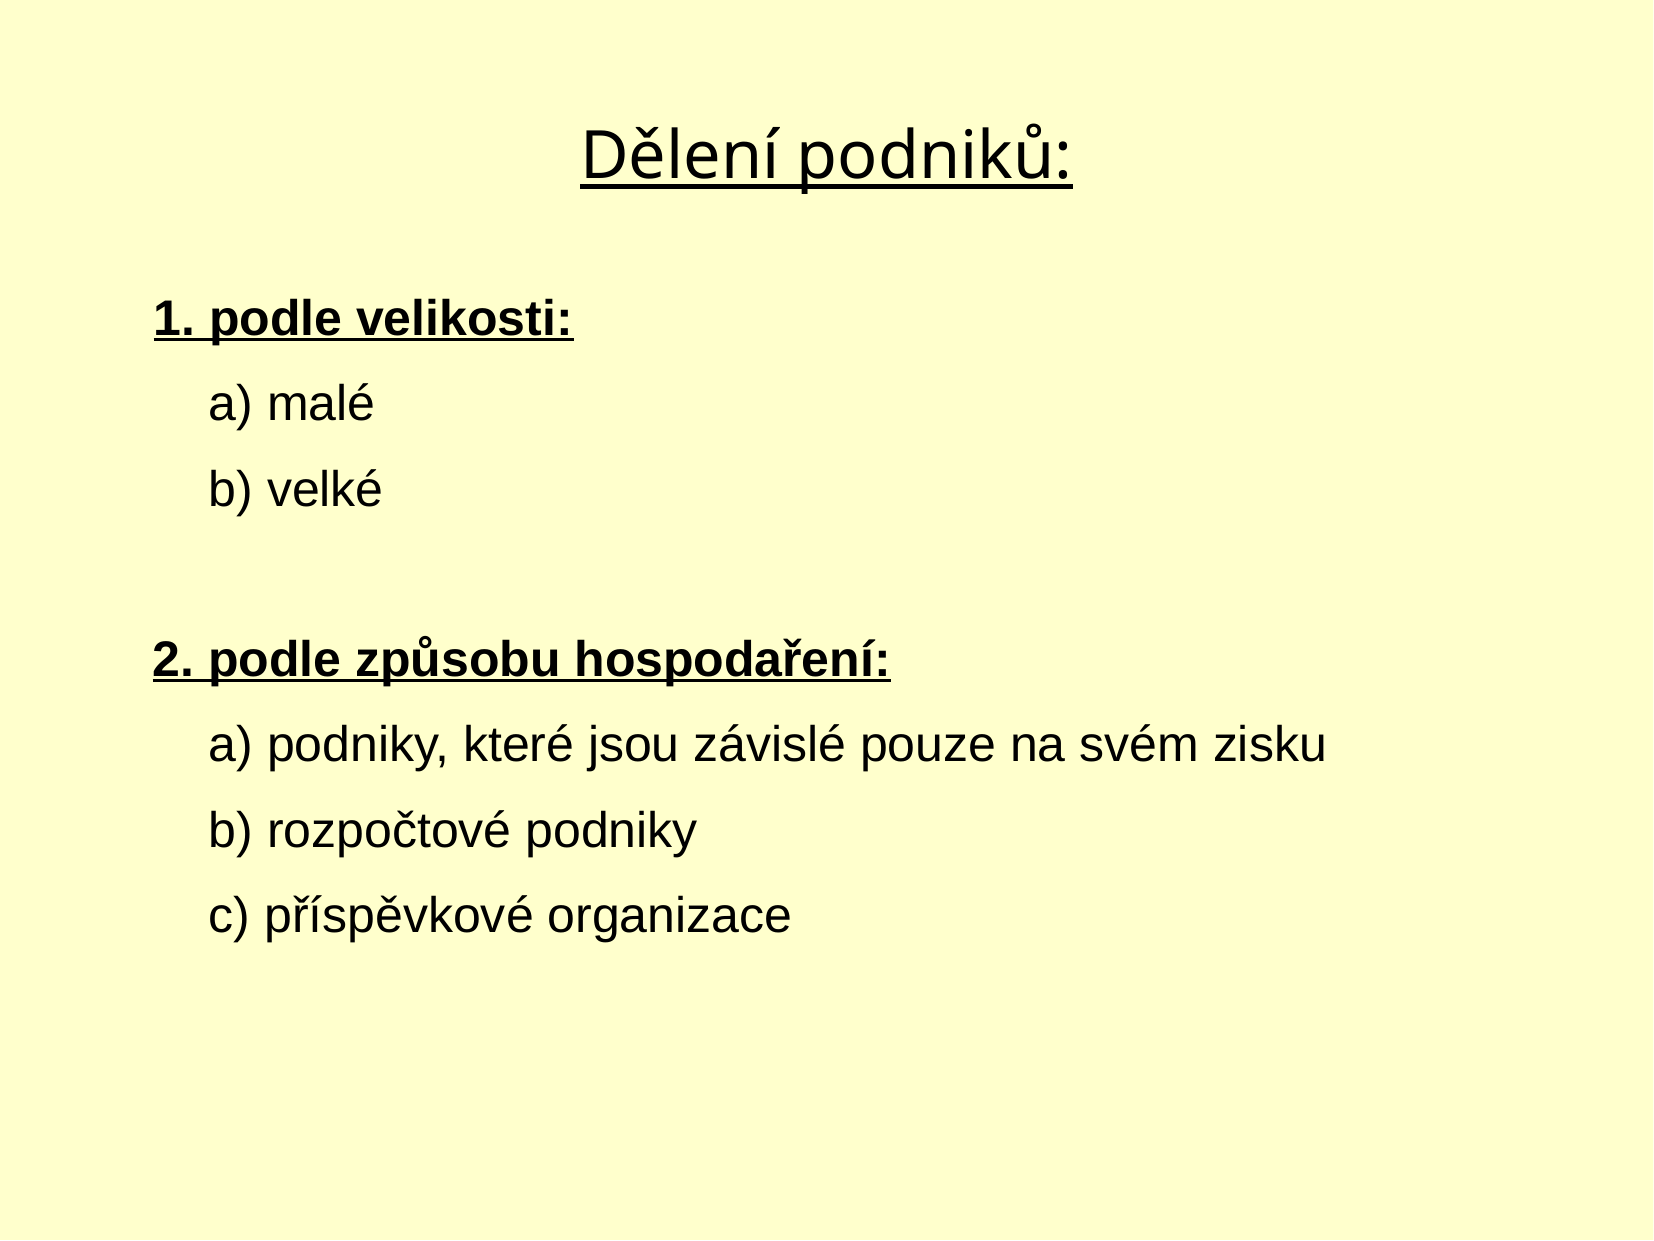

# Dělení podniků:
1. podle velikosti:
 a) malé
 b) velké
 2. podle způsobu hospodaření:
 a) podniky, které jsou závislé pouze na svém zisku
 b) rozpočtové podniky
 c) příspěvkové organizace